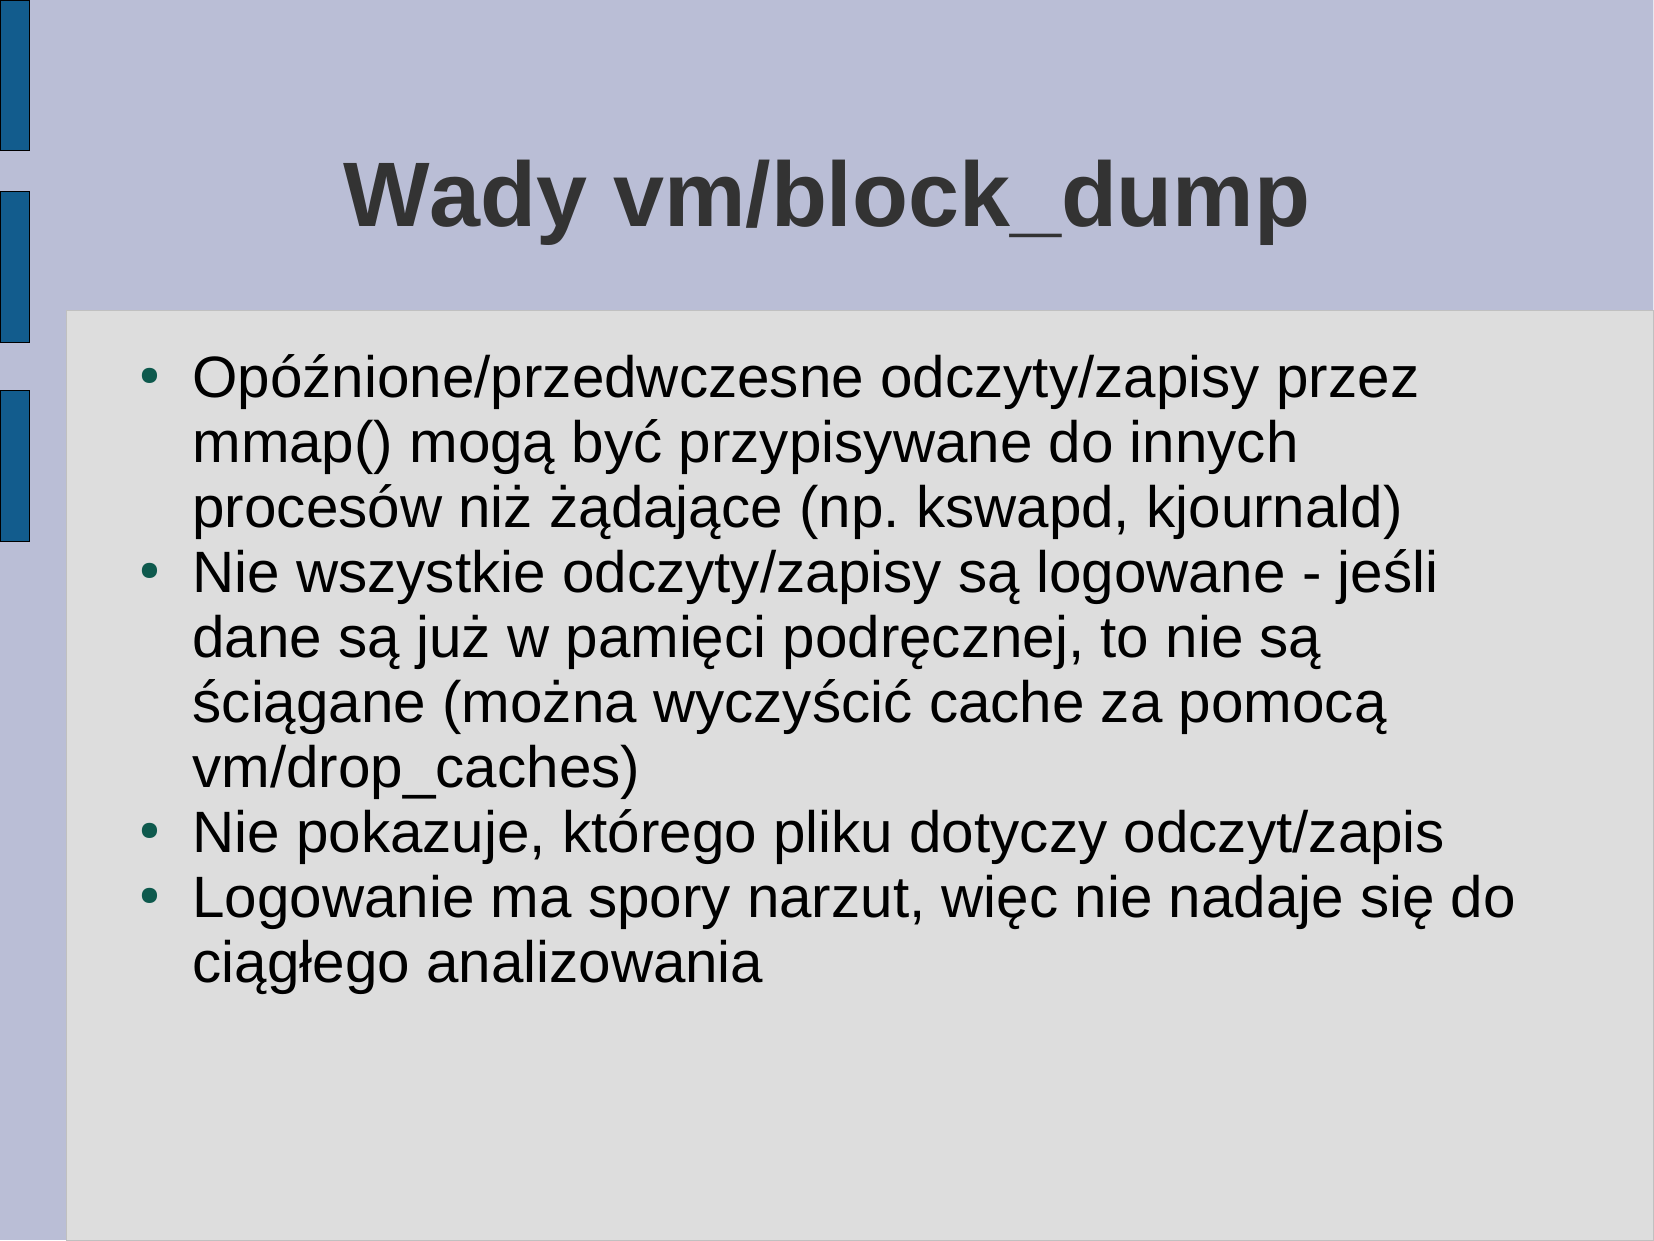

# Wady vm/block_dump
Opóźnione/przedwczesne odczyty/zapisy przez mmap() mogą być przypisywane do innych procesów niż żądające (np. kswapd, kjournald)
Nie wszystkie odczyty/zapisy są logowane - jeśli dane są już w pamięci podręcznej, to nie są ściągane (można wyczyścić cache za pomocą vm/drop_caches)
Nie pokazuje, którego pliku dotyczy odczyt/zapis
Logowanie ma spory narzut, więc nie nadaje się do ciągłego analizowania